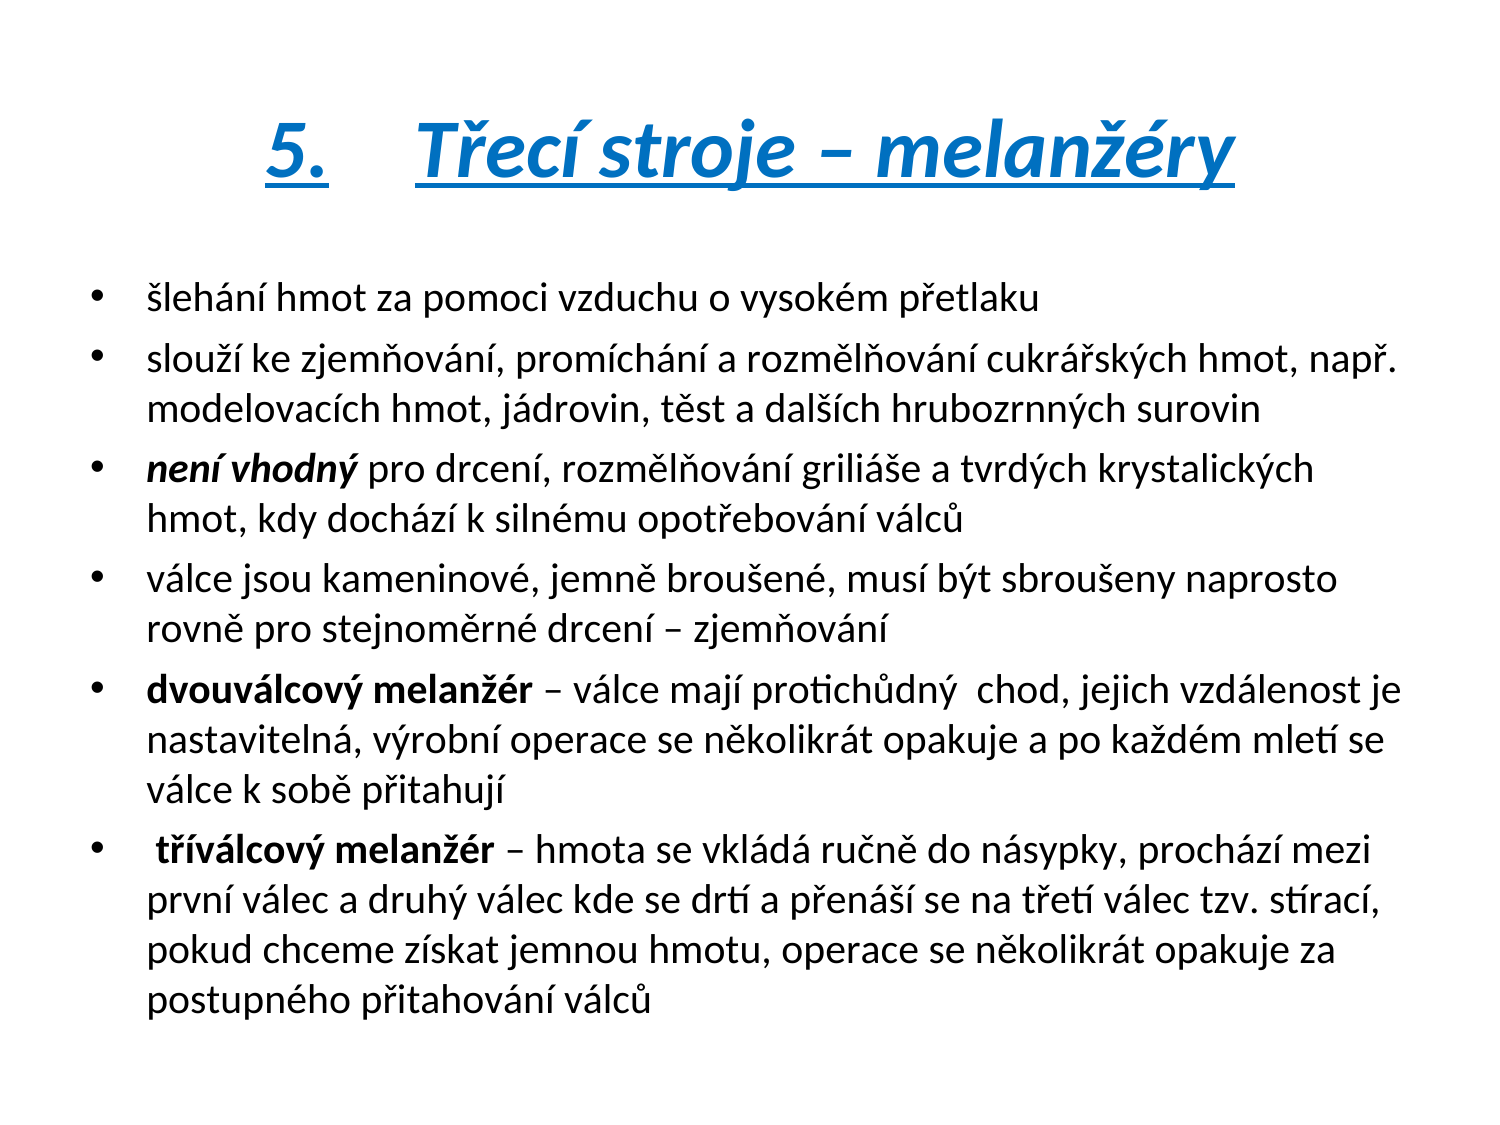

# 5.	Třecí stroje – melanžéry
šlehání hmot za pomoci vzduchu o vysokém přetlaku
slouží ke zjemňování, promíchání a rozmělňování cukrářských hmot, např. modelovacích hmot, jádrovin, těst a dalších hrubozrnných surovin
není vhodný pro drcení, rozmělňování griliáše a tvrdých krystalických hmot, kdy dochází k silnému opotřebování válců
válce jsou kameninové, jemně broušené, musí být sbroušeny naprosto rovně pro stejnoměrné drcení – zjemňování
dvouválcový melanžér – válce mají protichůdný chod, jejich vzdálenost je nastavitelná, výrobní operace se několikrát opakuje a po každém mletí se válce k sobě přitahují
 tříválcový melanžér – hmota se vkládá ručně do násypky, prochází mezi první válec a druhý válec kde se drtí a přenáší se na třetí válec tzv. stírací, pokud chceme získat jemnou hmotu, operace se několikrát opakuje za postupného přitahování válců